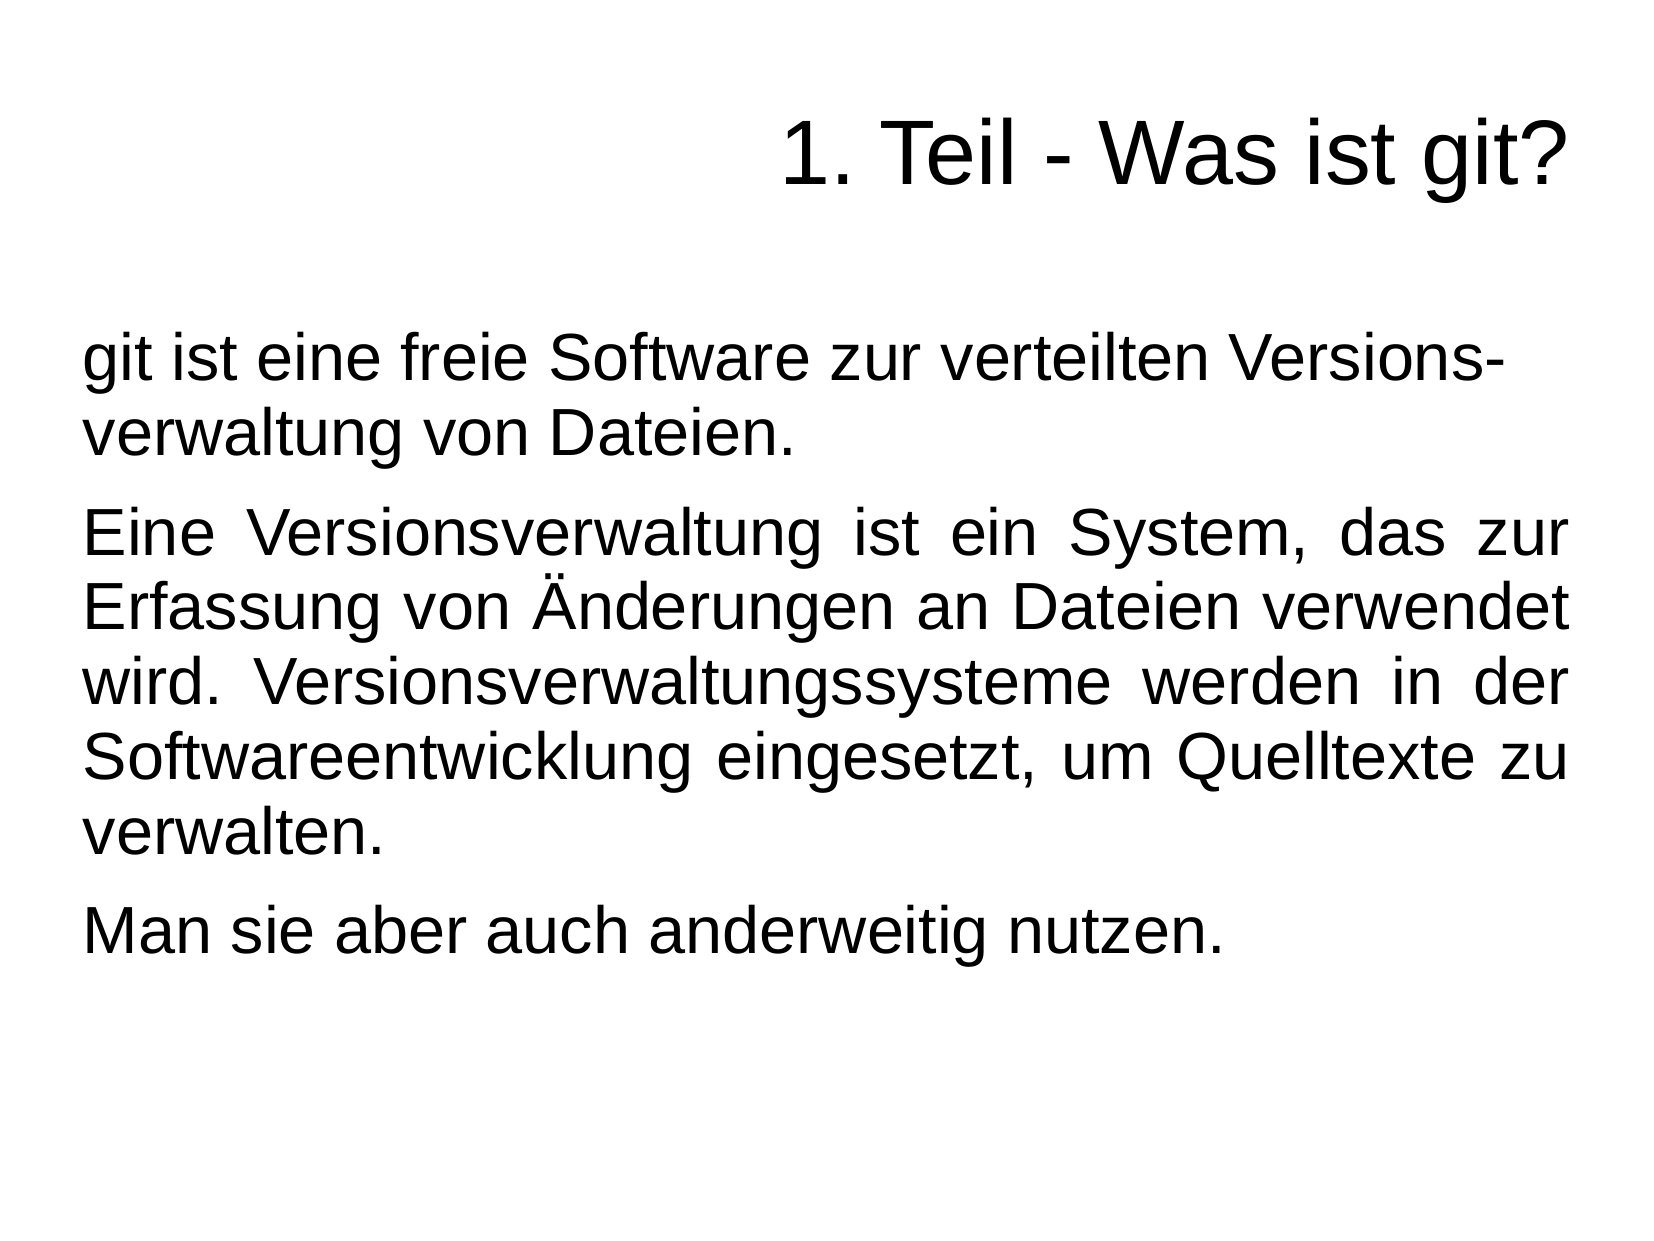

# 1. Teil - Was ist git?
git ist eine freie Software zur verteilten Versions-verwaltung von Dateien.
Eine Versionsverwaltung ist ein System, das zur Erfassung von Änderungen an Dateien verwendet wird. Versionsverwaltungssysteme werden in der Softwareentwicklung eingesetzt, um Quelltexte zu verwalten.
Man sie aber auch anderweitig nutzen.